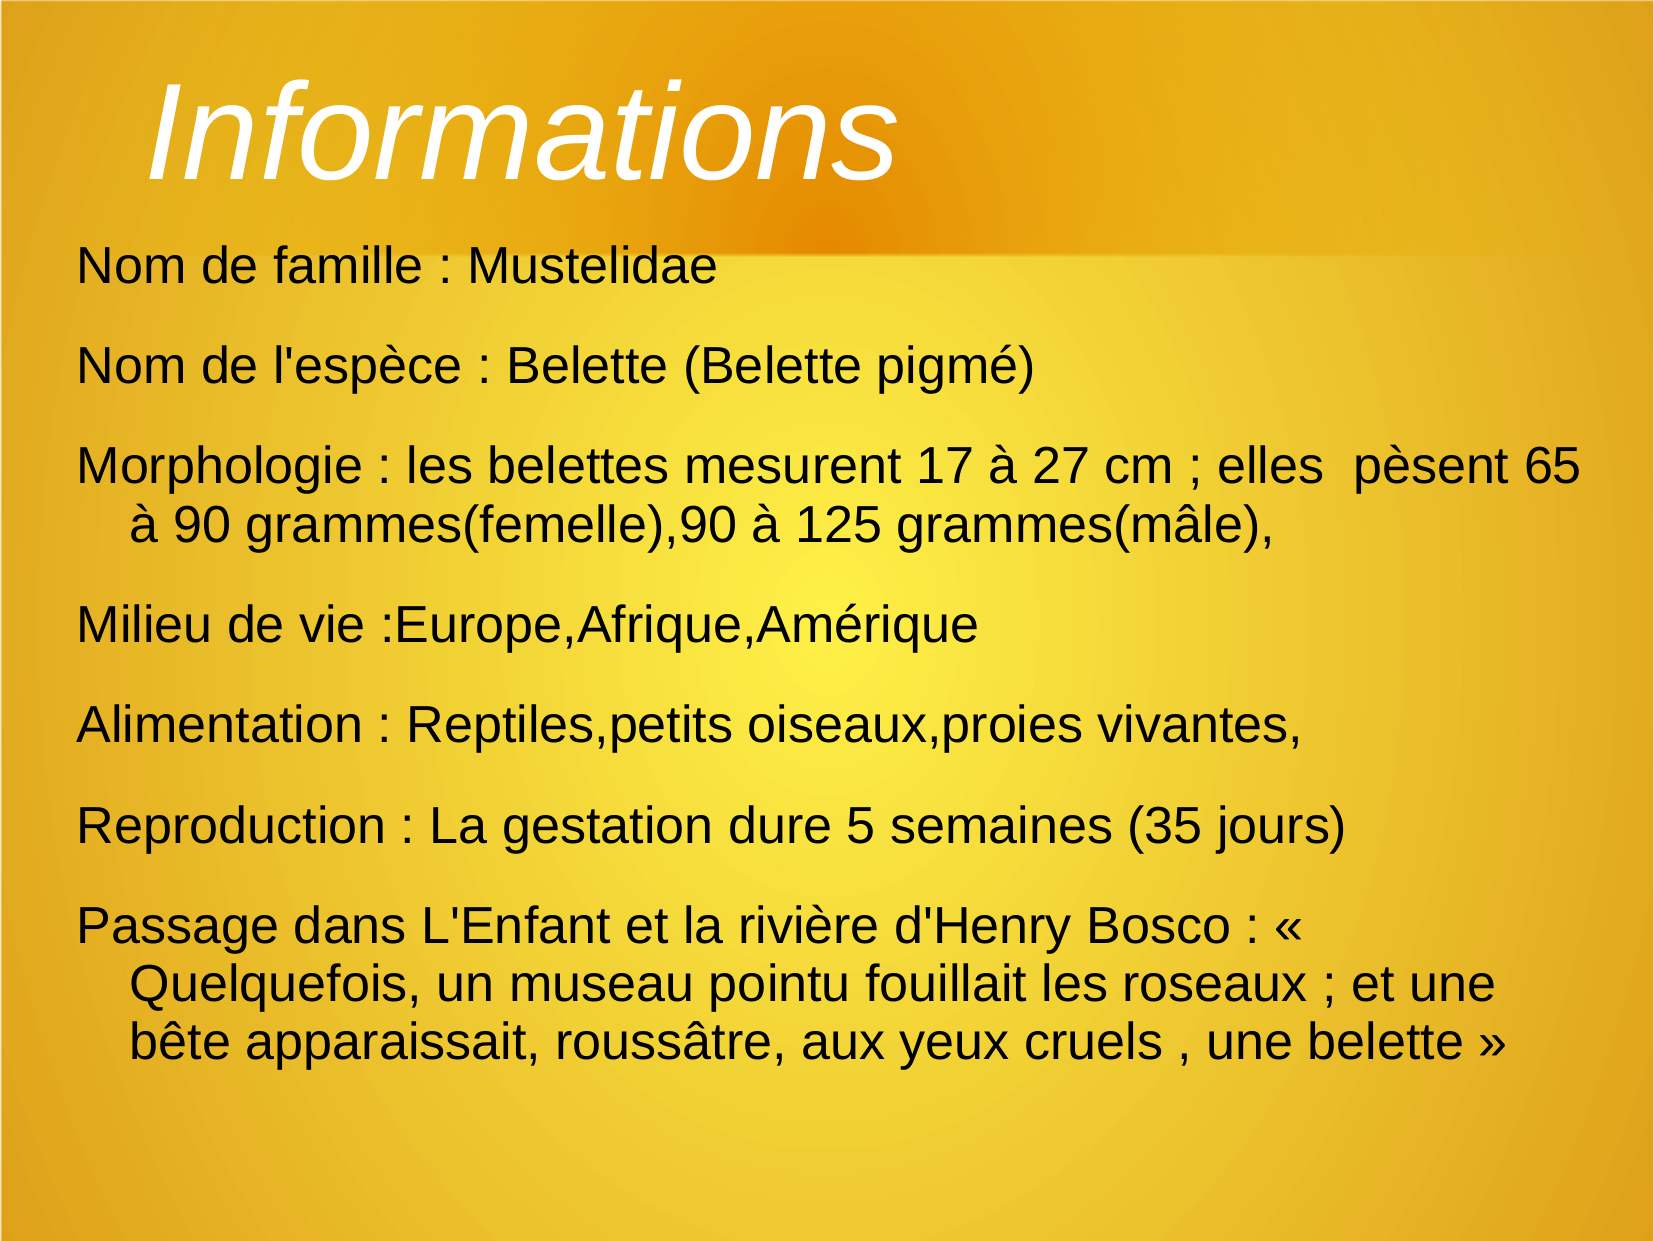

#
Informations
Nom de famille : Mustelidae
Nom de l'espèce : Belette (Belette pigmé)
Morphologie : les belettes mesurent 17 à 27 cm ; elles pèsent 65 à 90 grammes(femelle),90 à 125 grammes(mâle),
Milieu de vie :Europe,Afrique,Amérique
Alimentation : Reptiles,petits oiseaux,proies vivantes,
Reproduction : La gestation dure 5 semaines (35 jours)
Passage dans L'Enfant et la rivière d'Henry Bosco : « Quelquefois, un museau pointu fouillait les roseaux ; et une bête apparaissait, roussâtre, aux yeux cruels , une belette »